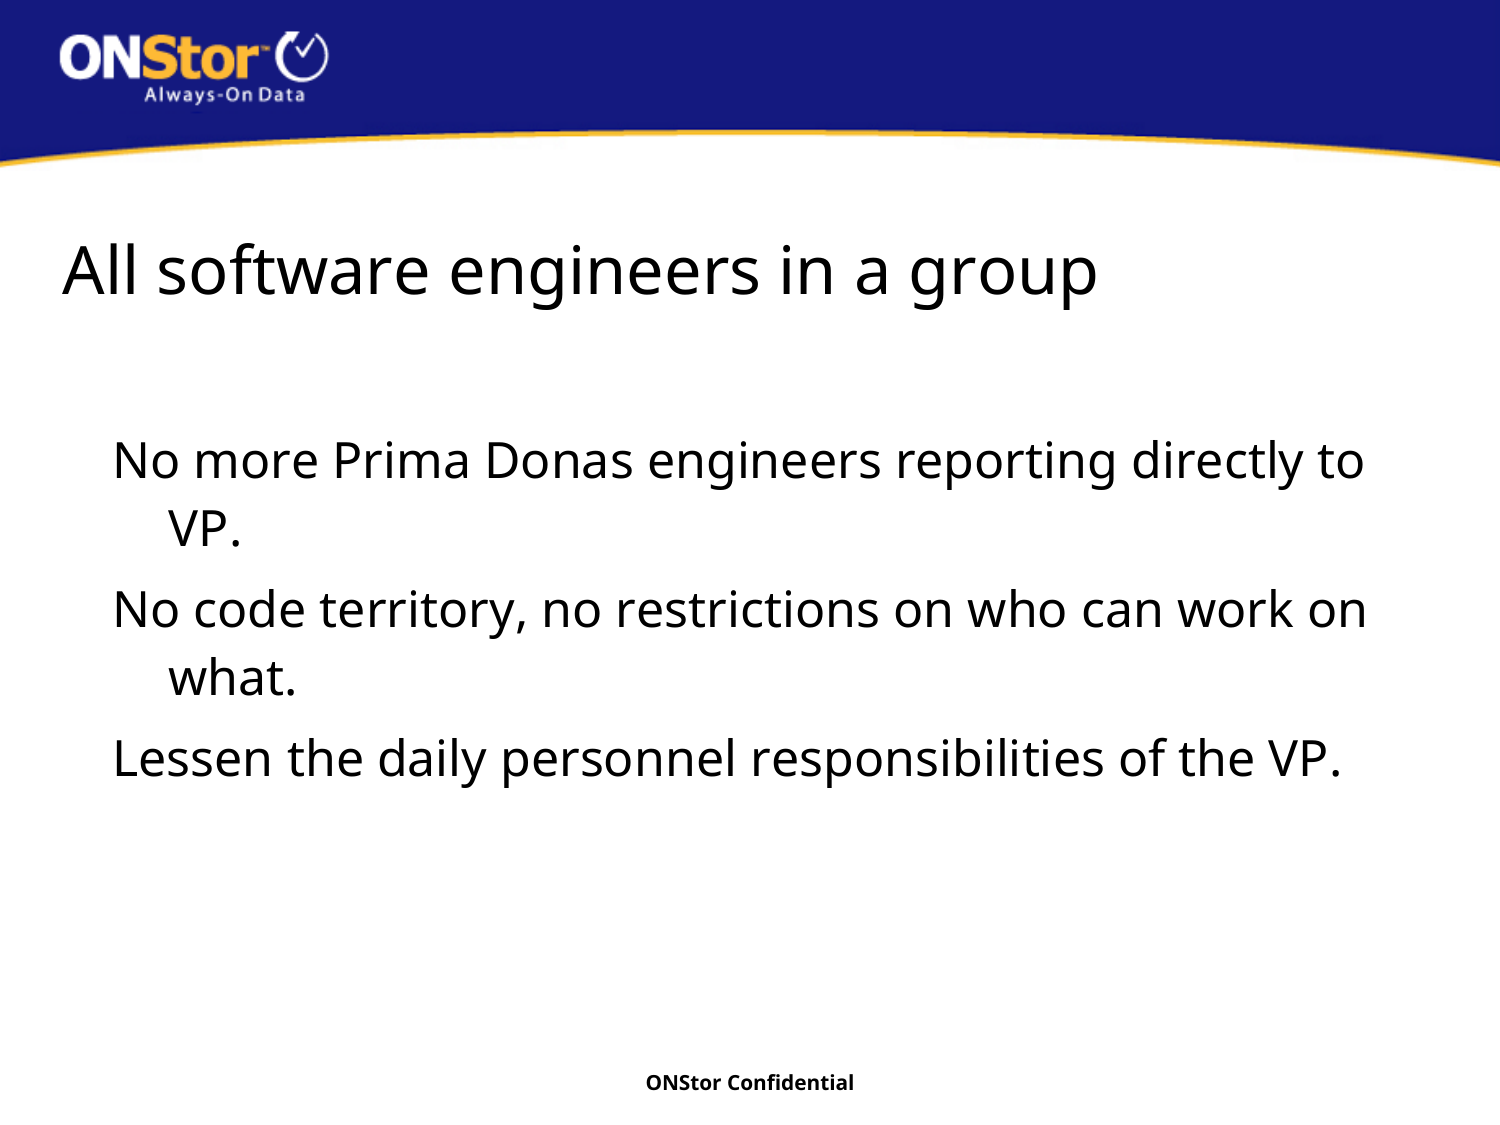

# All software engineers in a group
No more Prima Donas engineers reporting directly to VP.
No code territory, no restrictions on who can work on what.
Lessen the daily personnel responsibilities of the VP.